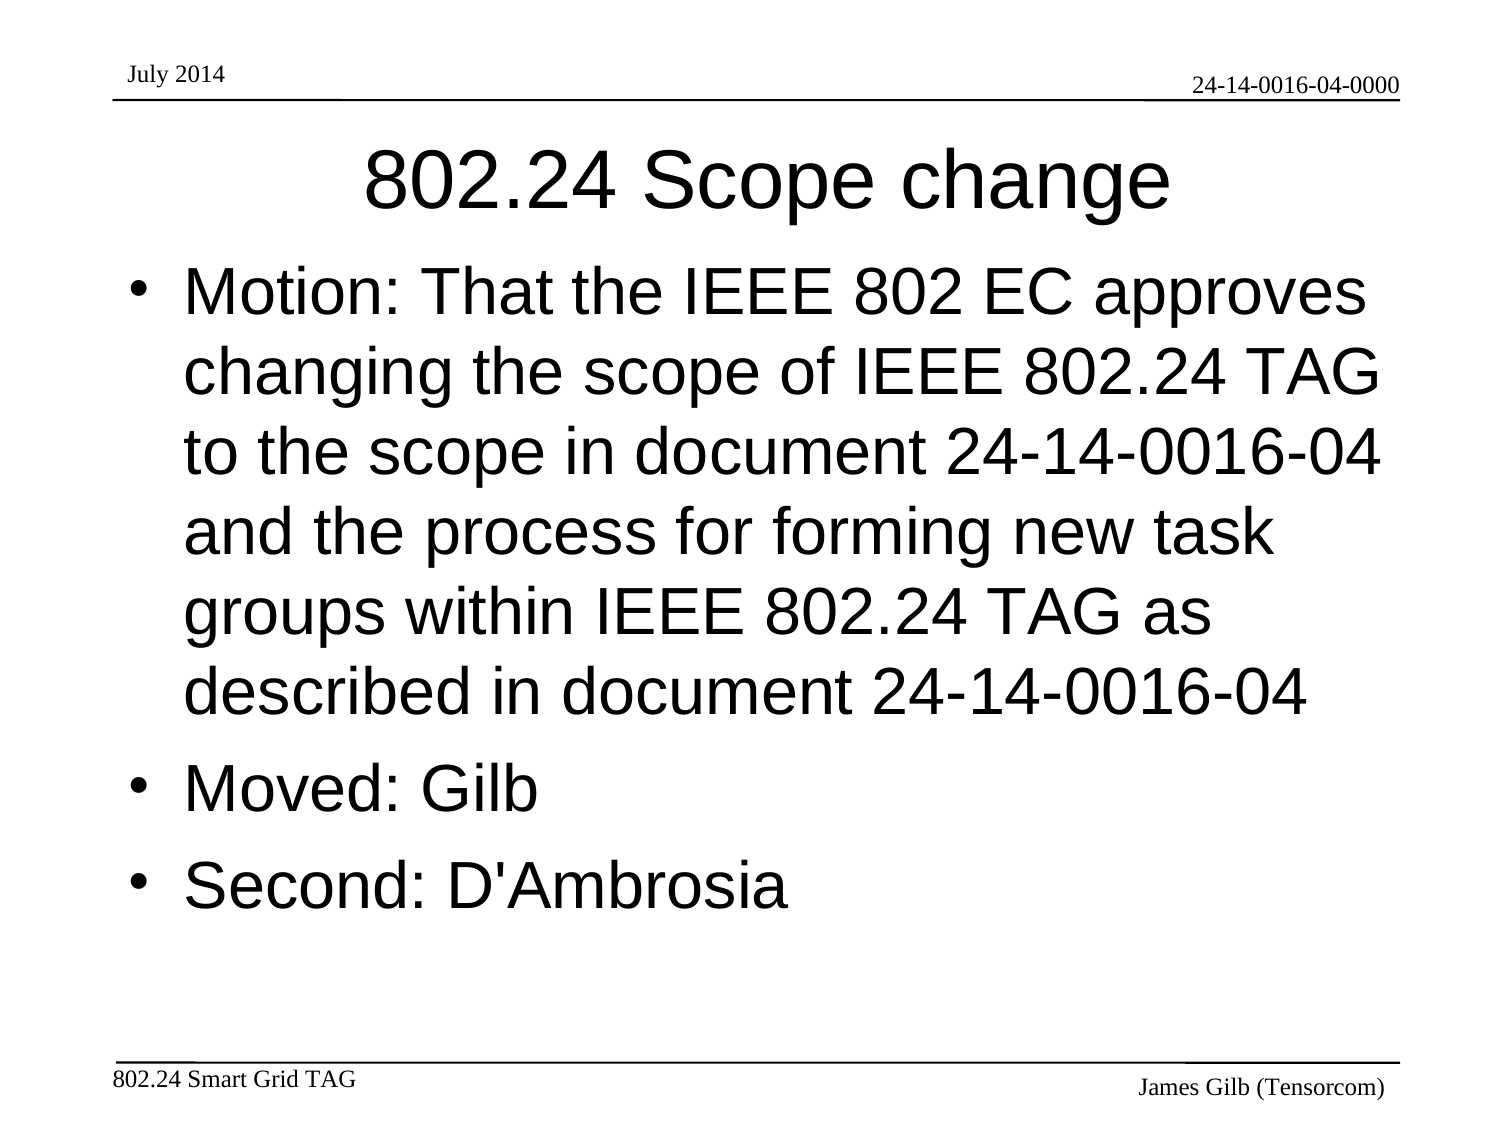

# 802.24 Scope change
Motion: That the IEEE 802 EC approves changing the scope of IEEE 802.24 TAG to the scope in document 24-14-0016-04 and the process for forming new task groups within IEEE 802.24 TAG as described in document 24-14-0016-04
Moved: Gilb
Second: D'Ambrosia